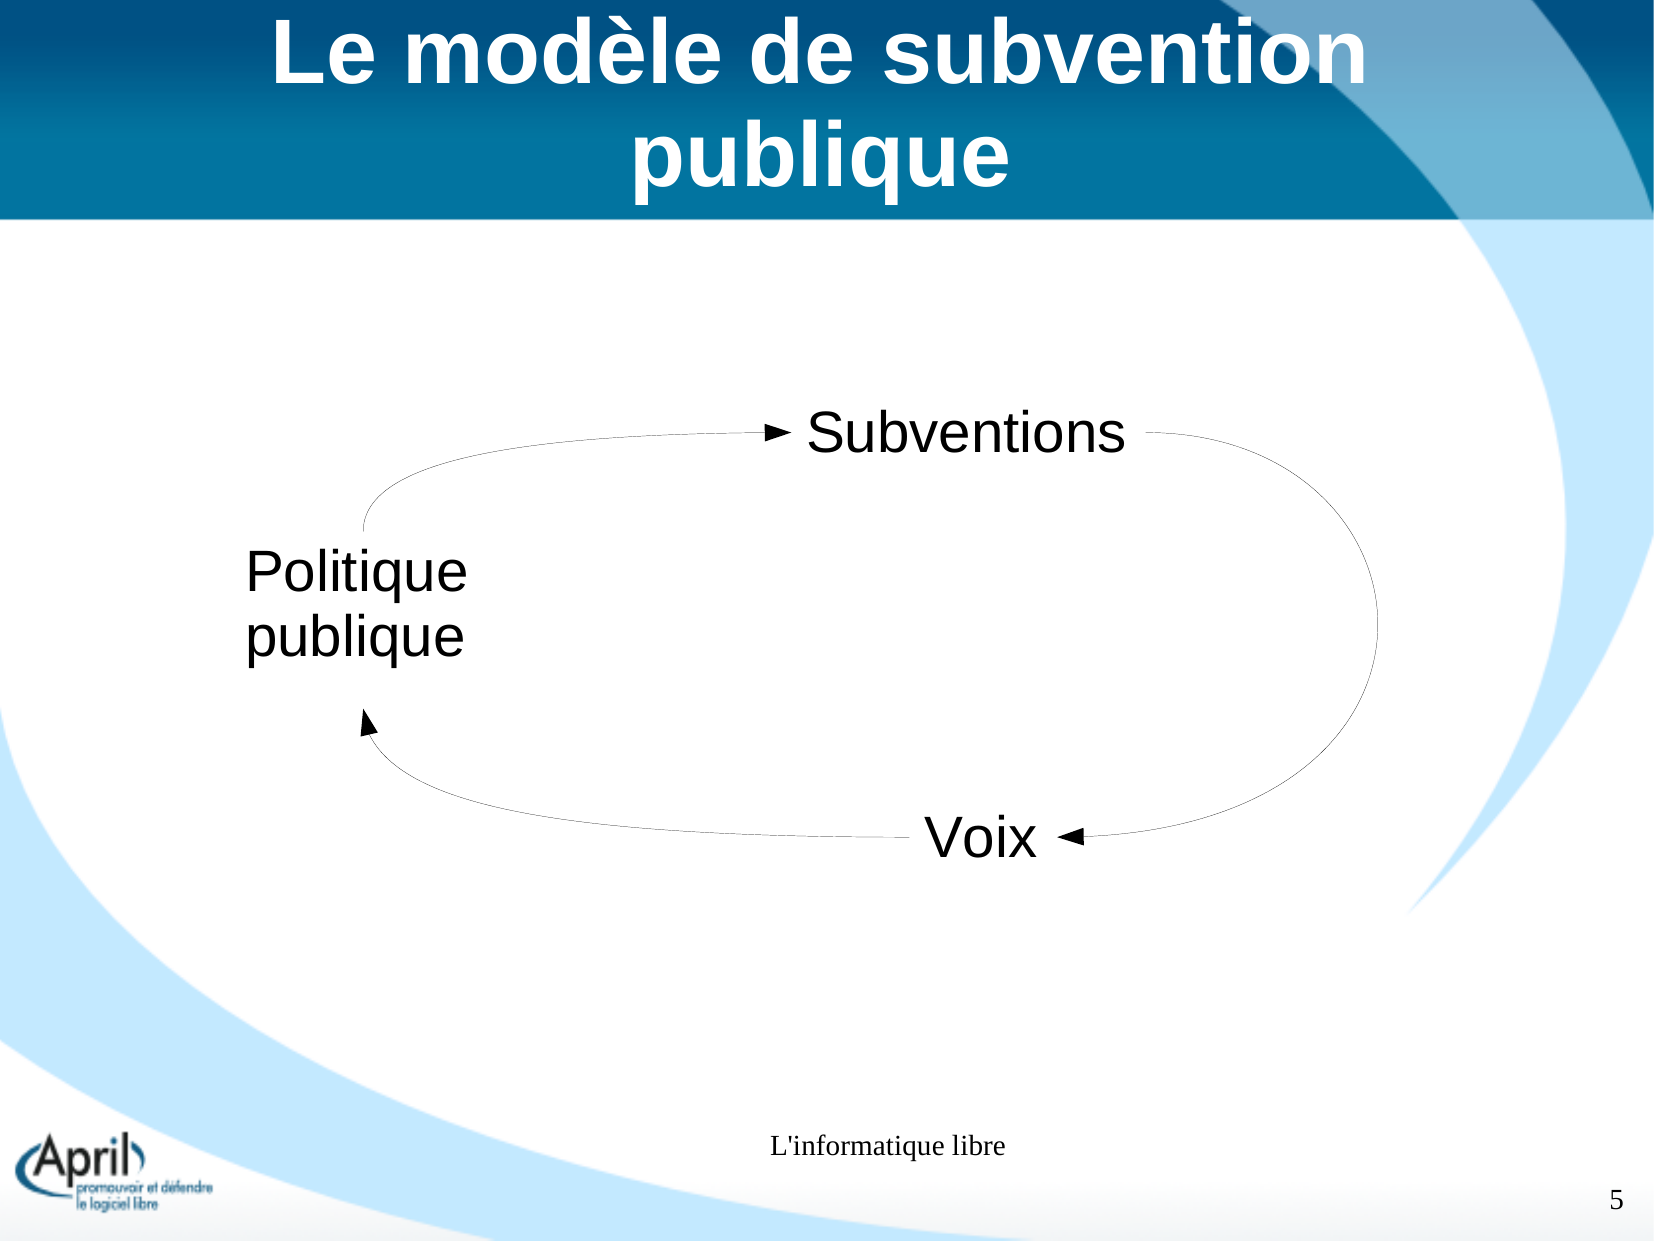

# Le modèle de subvention publique
Subventions
Politique publique
Voix
L'informatique libre
5